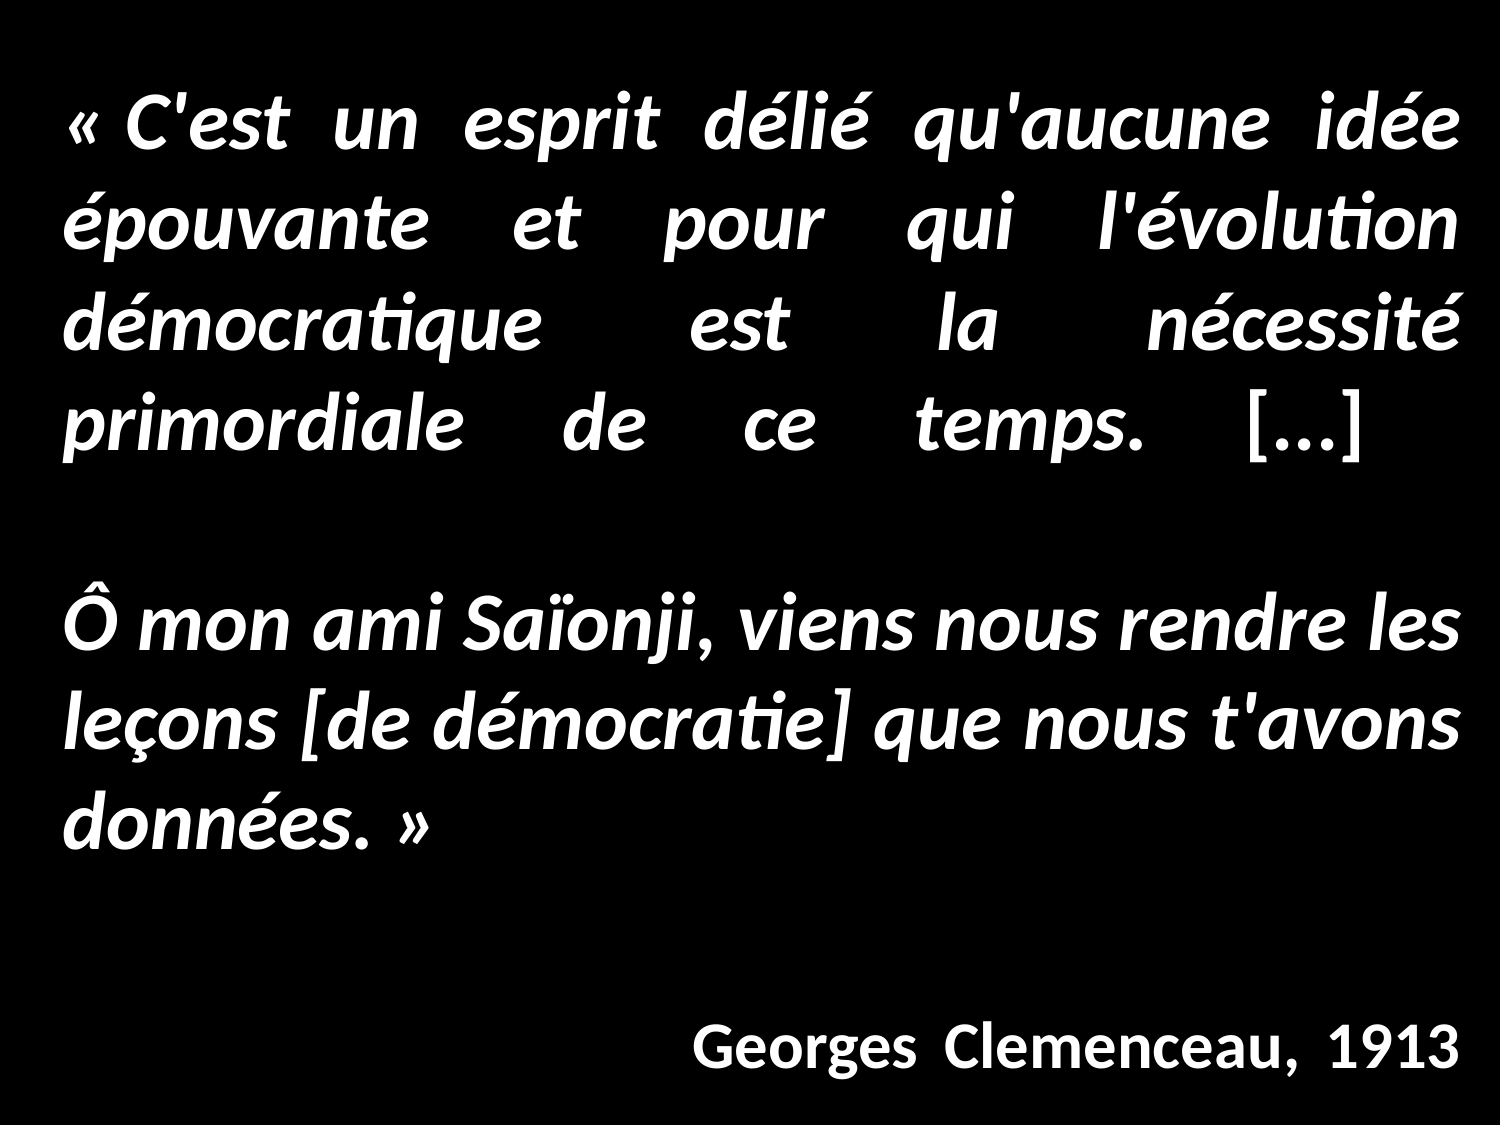

# « C'est un esprit délié qu'aucune idée épouvante et pour qui l'évolution démocratique est la nécessité primordiale de ce temps. [...] Ô mon ami Saïonji, viens nous rendre les leçons [de démocratie] que nous t'avons données. » Georges Clemenceau, 1913